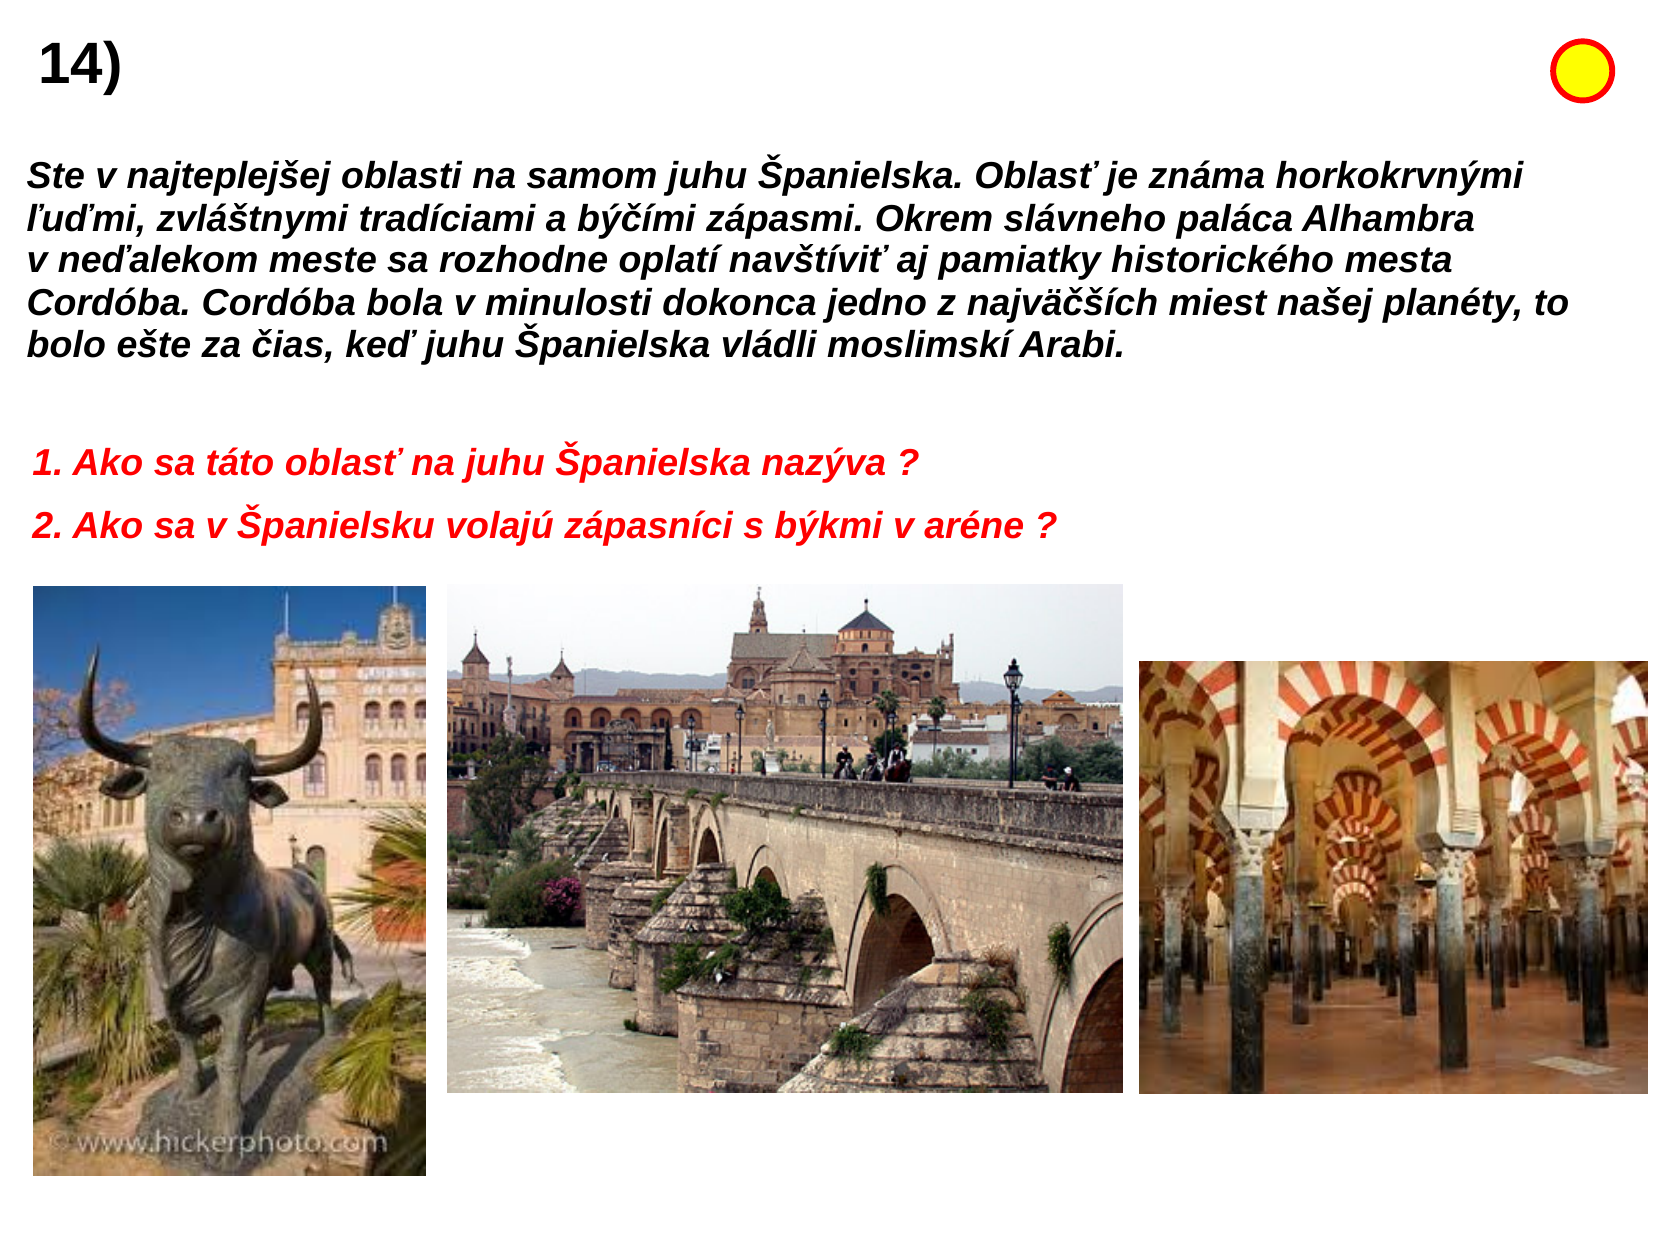

14)
Ste v najteplejšej oblasti na samom juhu Španielska. Oblasť je známa horkokrvnými
ľuďmi, zvláštnymi tradíciami a býčími zápasmi. Okrem slávneho paláca Alhambra
v neďalekom meste sa rozhodne oplatí navštíviť aj pamiatky historického mesta
Cordóba. Cordóba bola v minulosti dokonca jedno z najväčších miest našej planéty, to
bolo ešte za čias, keď juhu Španielska vládli moslimskí Arabi.
1. Ako sa táto oblasť na juhu Španielska nazýva ?
2. Ako sa v Španielsku volajú zápasníci s býkmi v aréne ?